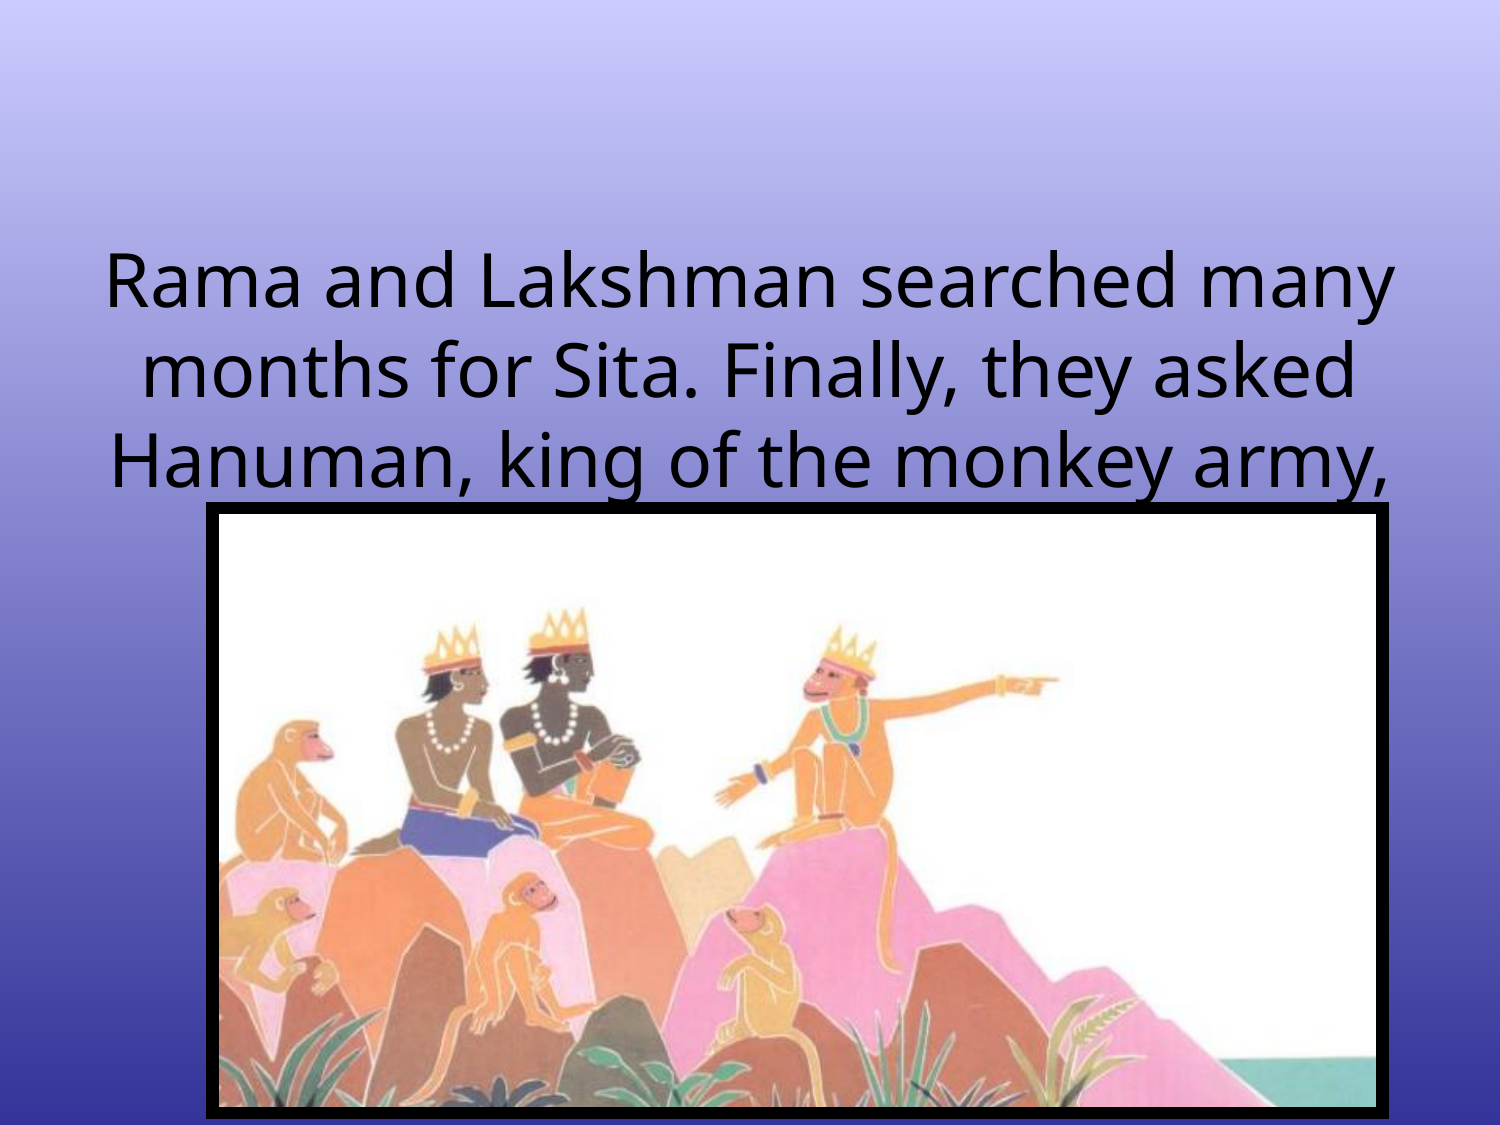

Rama and Lakshman searched many months for Sita. Finally, they asked Hanuman, king of the monkey army, for help. Hanuman could fly.